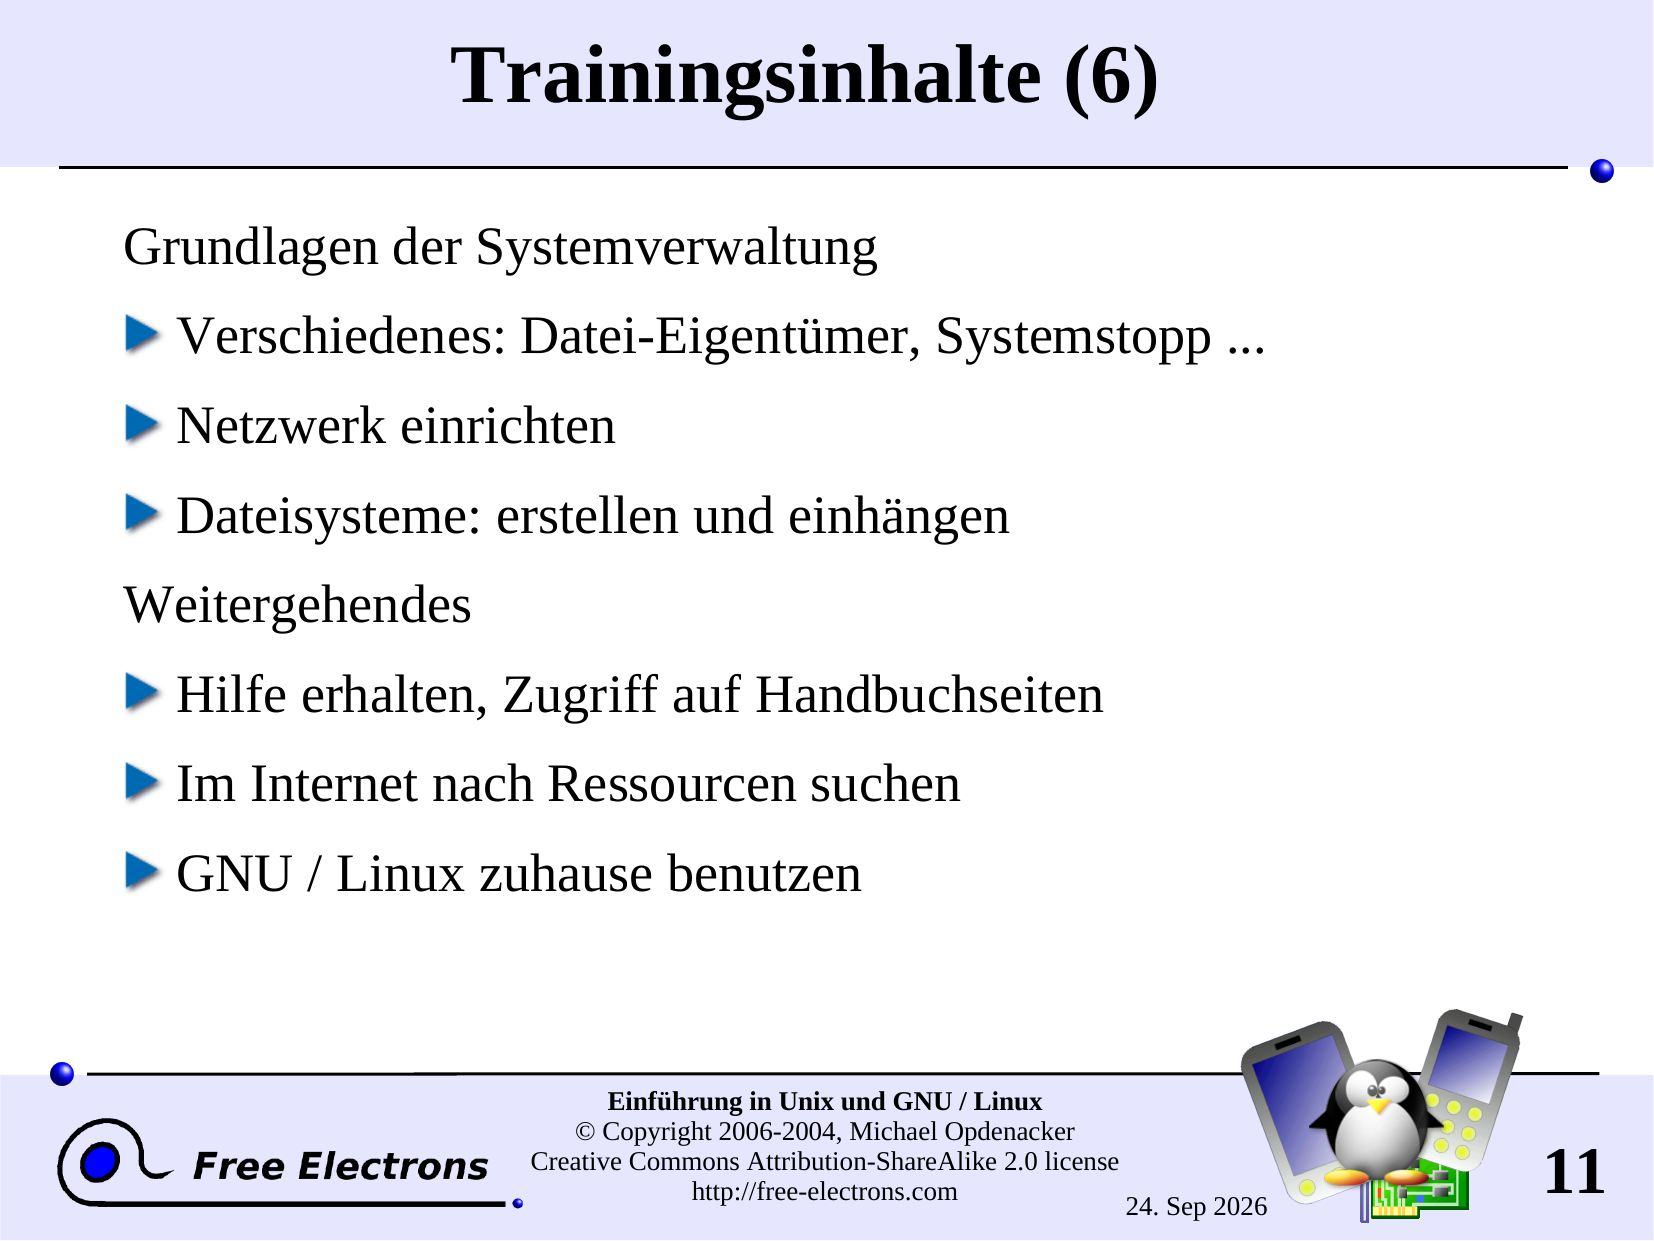

# Trainingsinhalte (6)
Grundlagen der Systemverwaltung
Verschiedenes: Datei-Eigentümer, Systemstopp ...
Netzwerk einrichten
Dateisysteme: erstellen und einhängen
Weitergehendes
Hilfe erhalten, Zugriff auf Handbuchseiten
Im Internet nach Ressourcen suchen
GNU / Linux zuhause benutzen